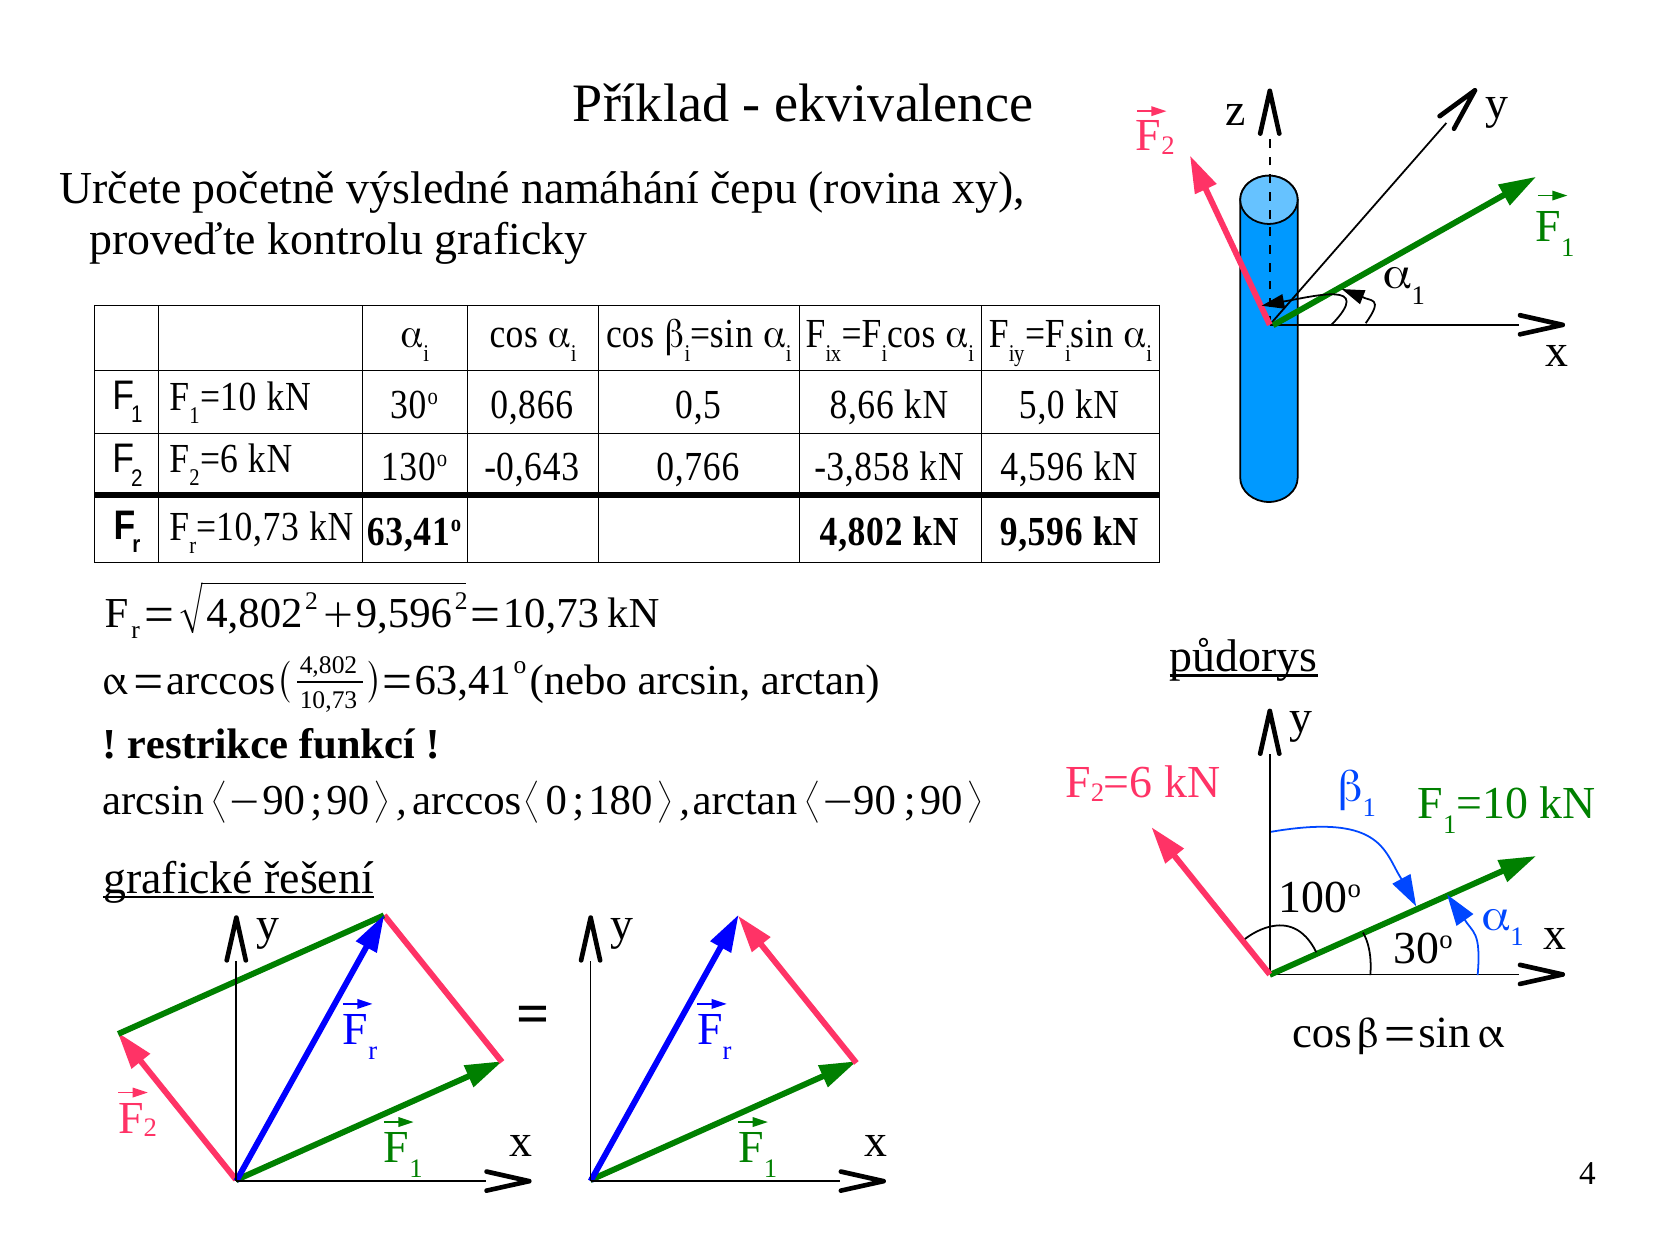

# Příklad - ekvivalence
y
z
F2
Určete početně výsledné namáhání čepu (rovina xy), proveďte kontrolu graficky
F1
a1
x
půdorys
y
F2=6 kN
b1
F1=10 kN
grafické řešení
100o
a1
y
y
x
30o
=
Fr
Fr
F2
x
x
F1
F1
4